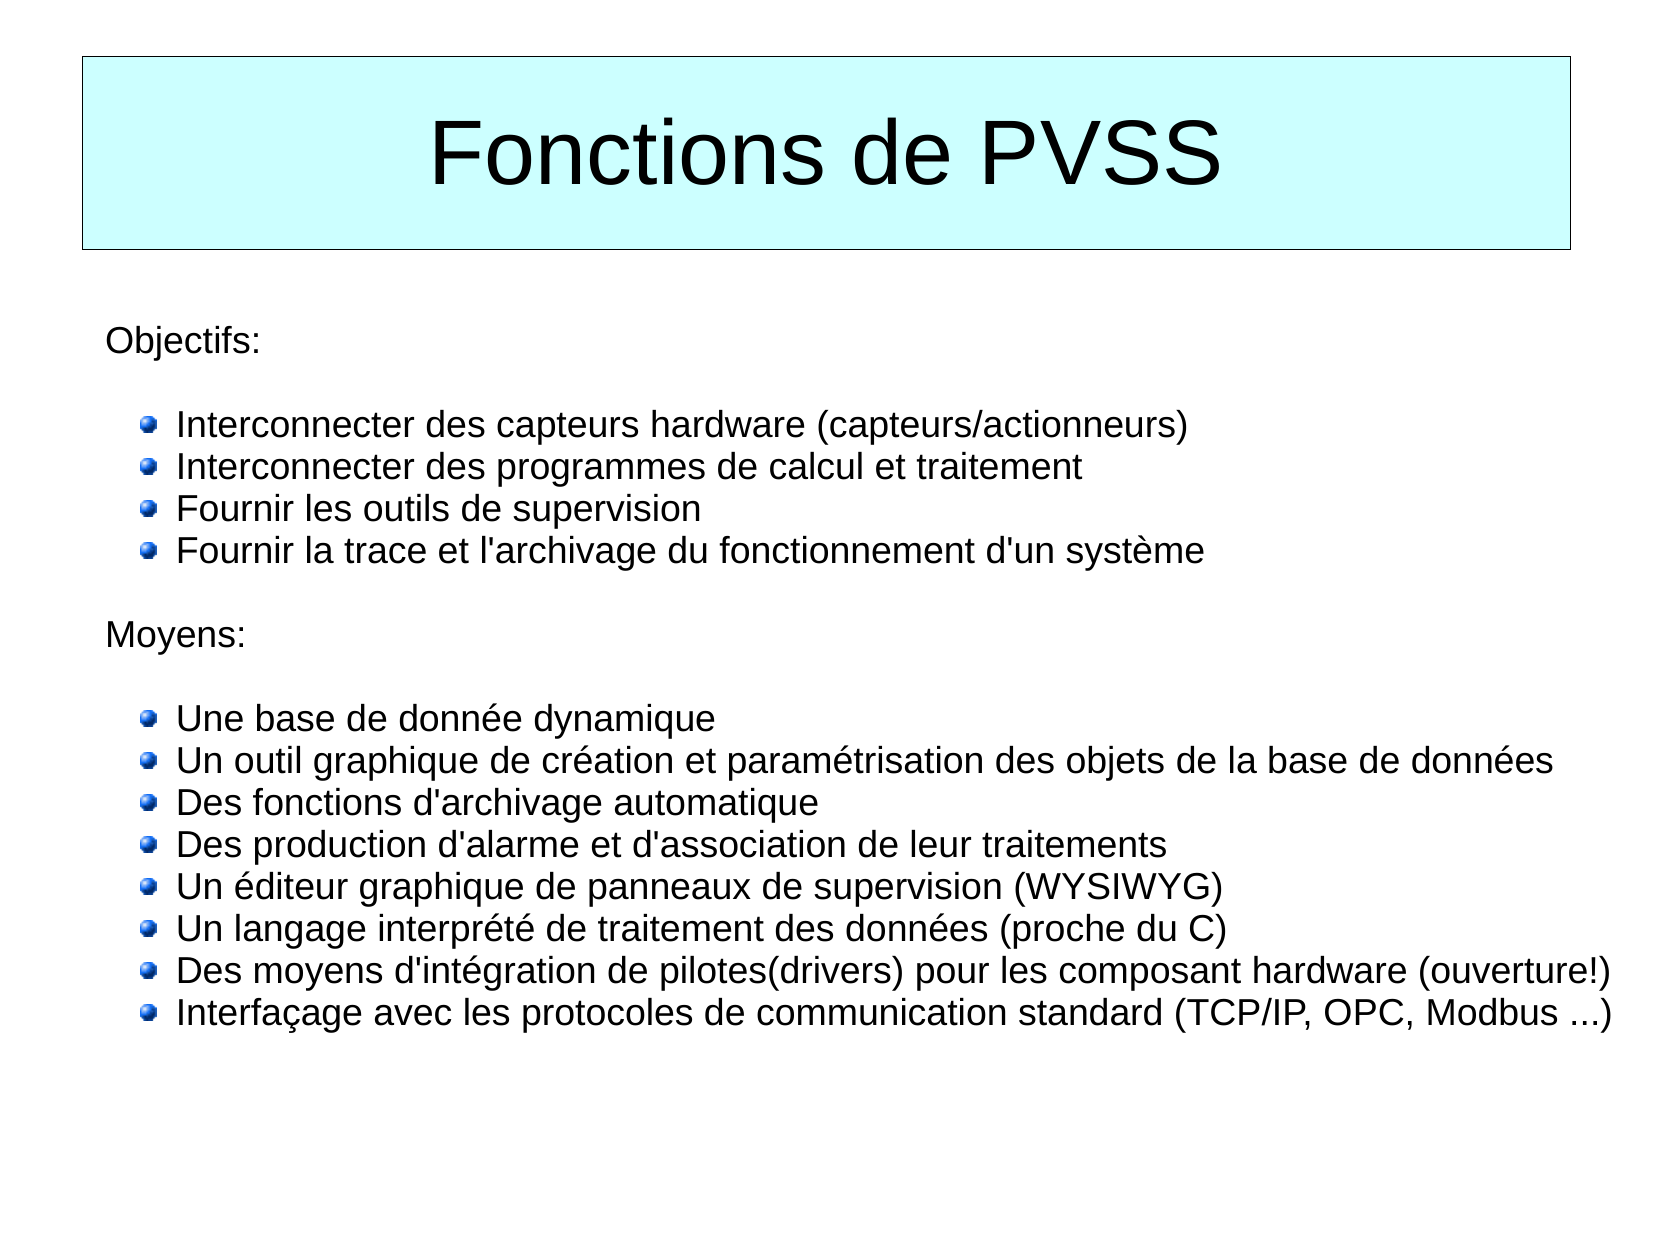

# Fonctions de PVSS
Objectifs:
Interconnecter des capteurs hardware (capteurs/actionneurs)
Interconnecter des programmes de calcul et traitement
Fournir les outils de supervision
Fournir la trace et l'archivage du fonctionnement d'un système
Moyens:
Une base de donnée dynamique
Un outil graphique de création et paramétrisation des objets de la base de données
Des fonctions d'archivage automatique
Des production d'alarme et d'association de leur traitements
Un éditeur graphique de panneaux de supervision (WYSIWYG)
Un langage interprété de traitement des données (proche du C)
Des moyens d'intégration de pilotes(drivers) pour les composant hardware (ouverture!)
Interfaçage avec les protocoles de communication standard (TCP/IP, OPC, Modbus ...)